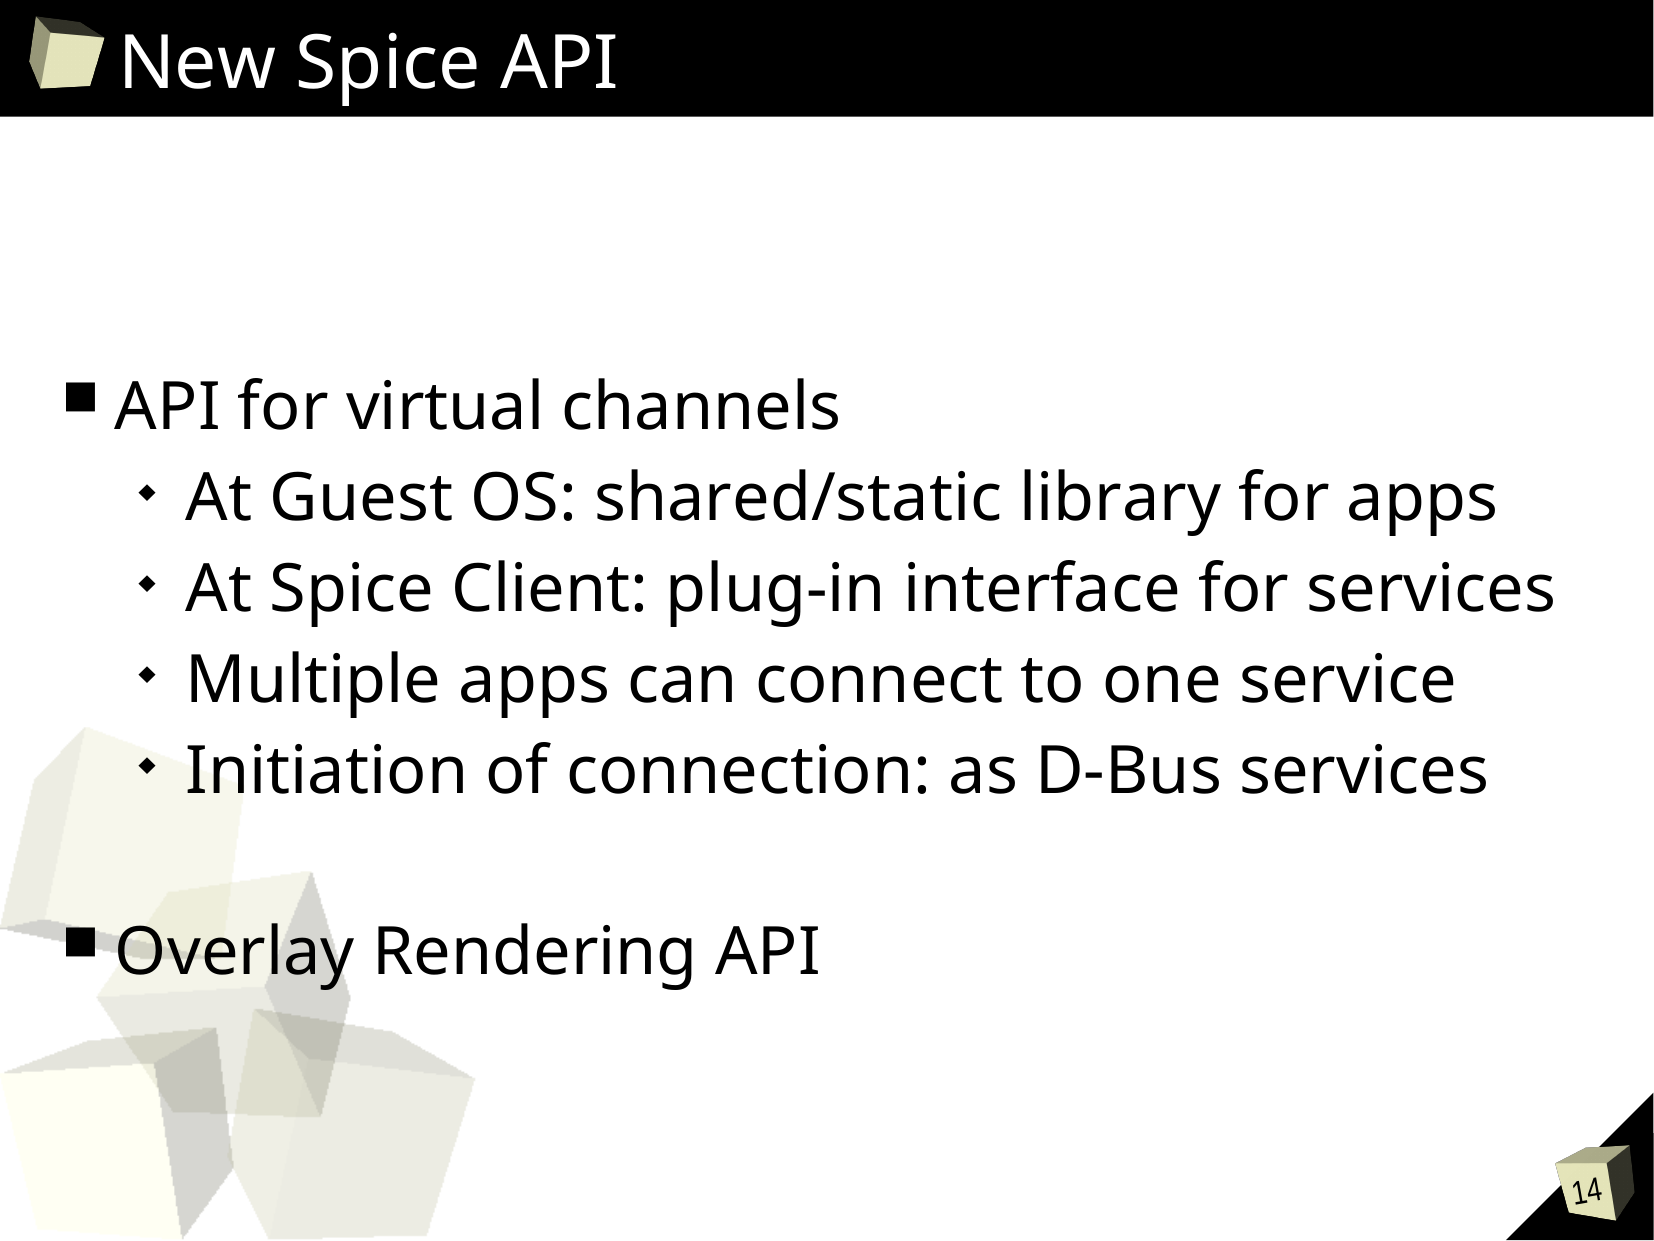

# New Spice API
API for virtual channels
At Guest OS: shared/static library for apps
At Spice Client: plug-in interface for services
Multiple apps can connect to one service
Initiation of connection: as D-Bus services
Overlay Rendering API